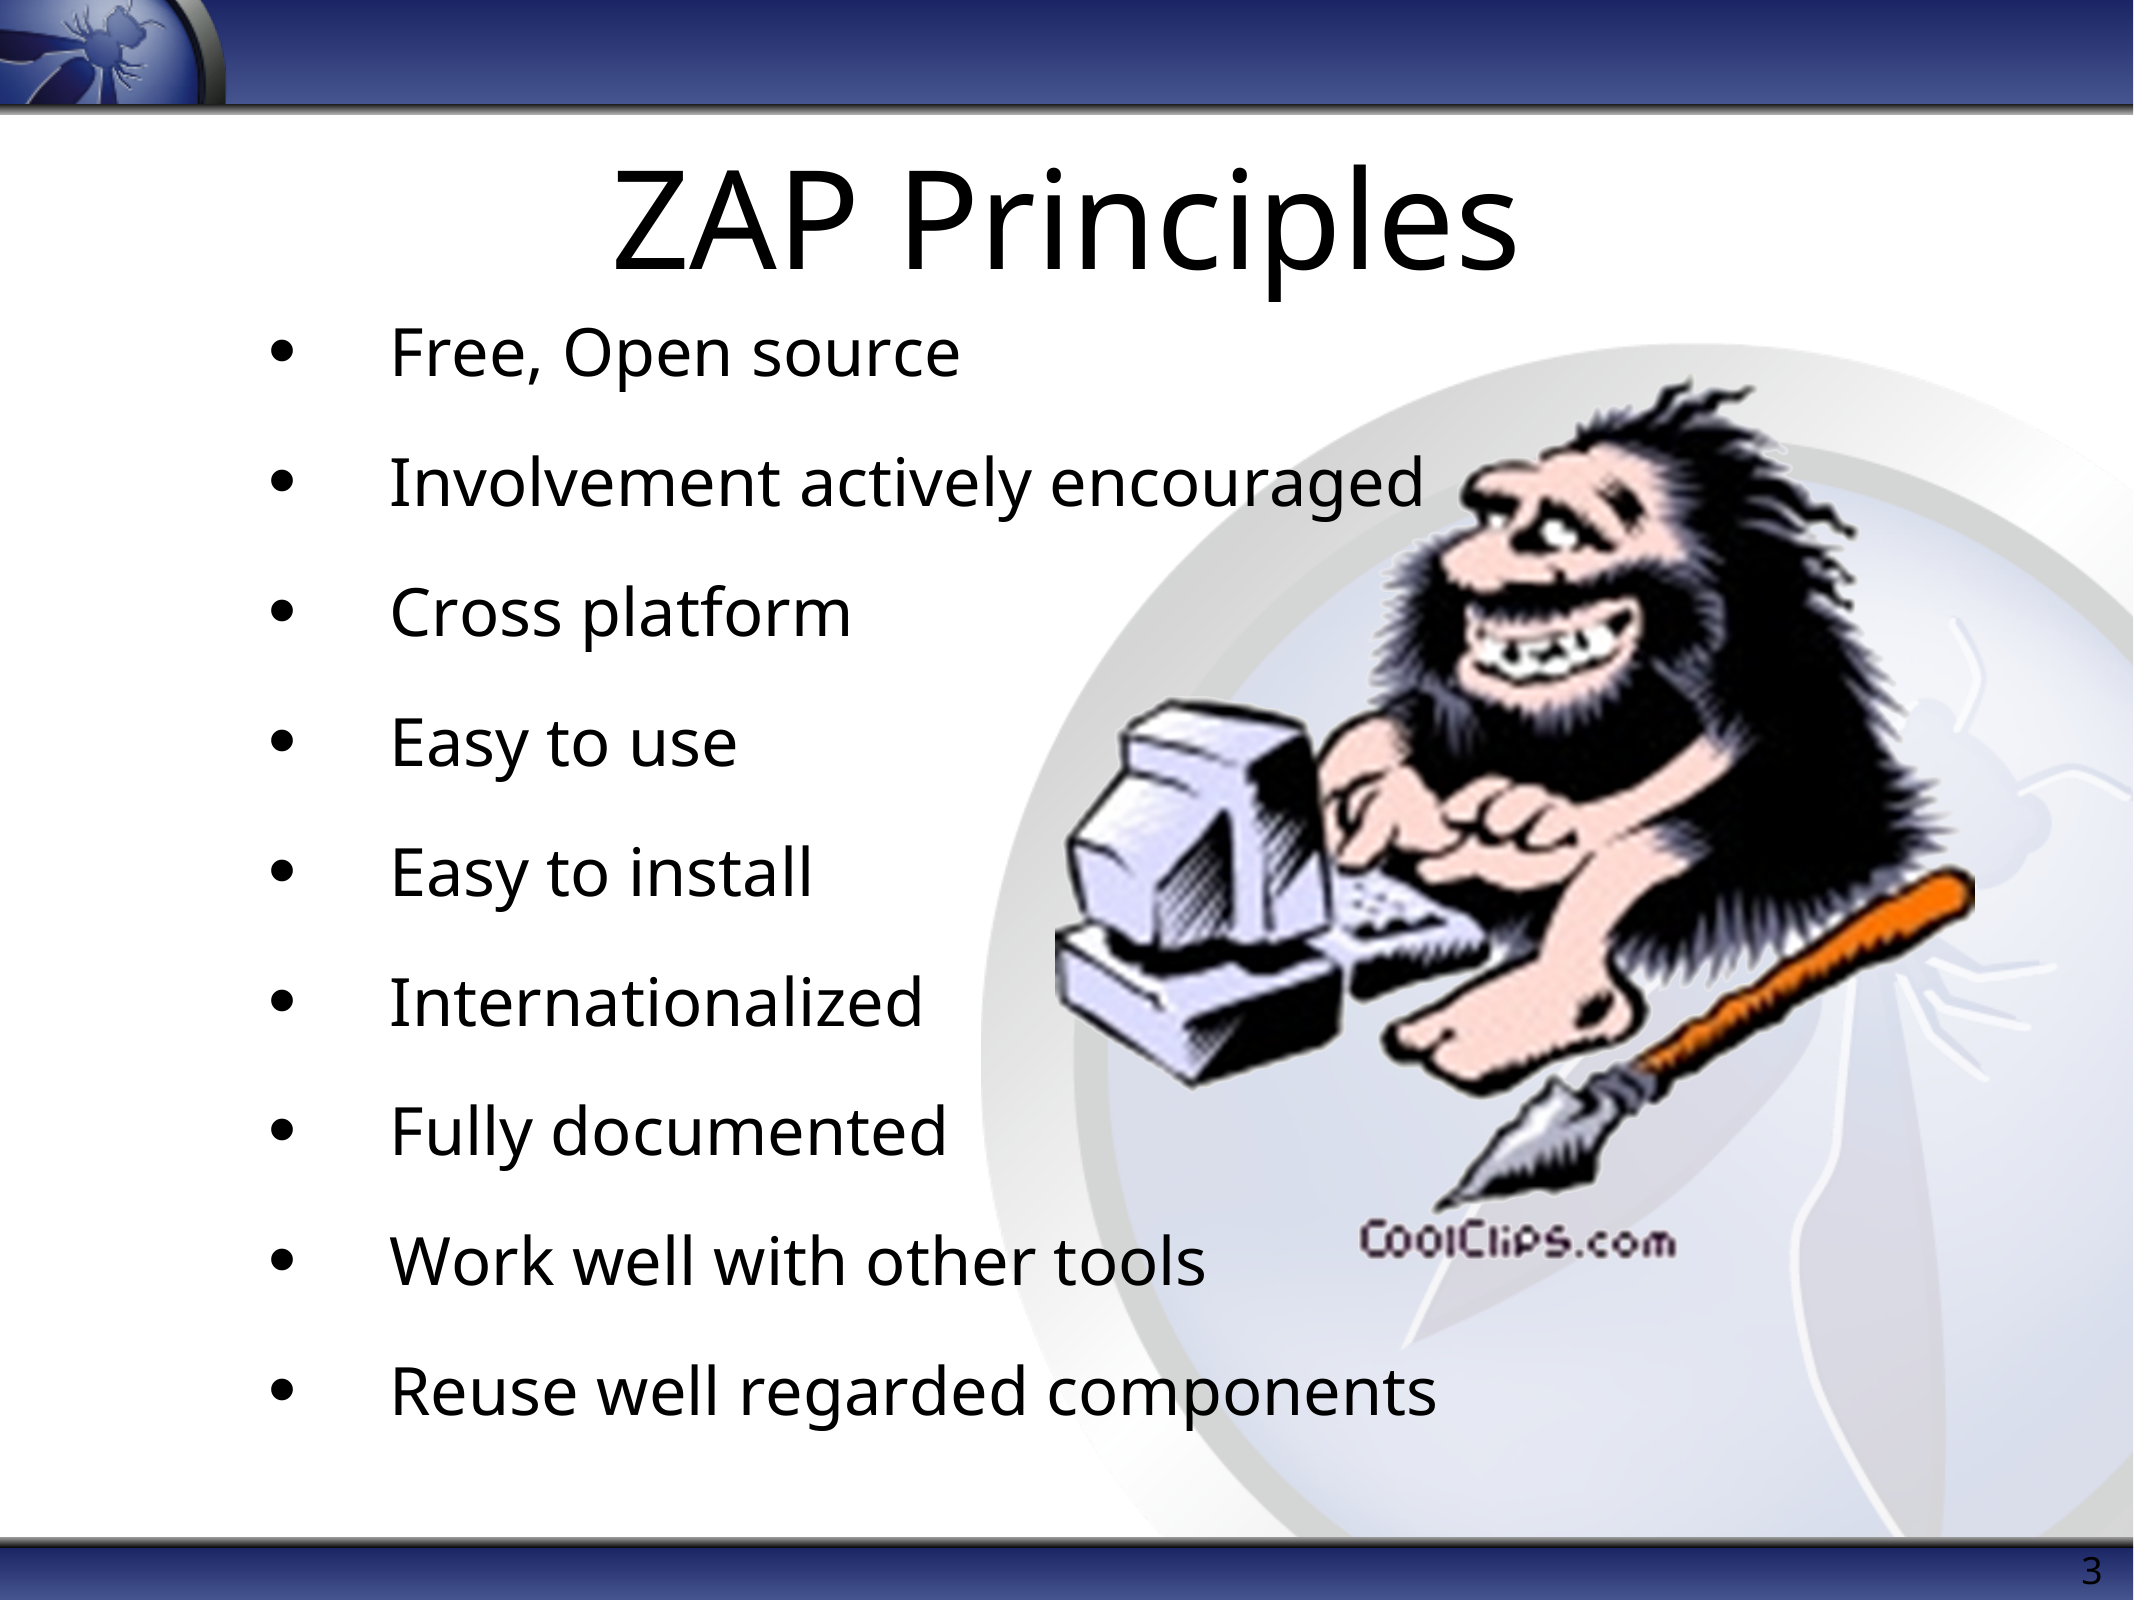

# ZAP Principles
Free, Open source
Involvement actively encouraged
Cross platform
Easy to use
Easy to install
Internationalized
Fully documented
Work well with other tools
Reuse well regarded components